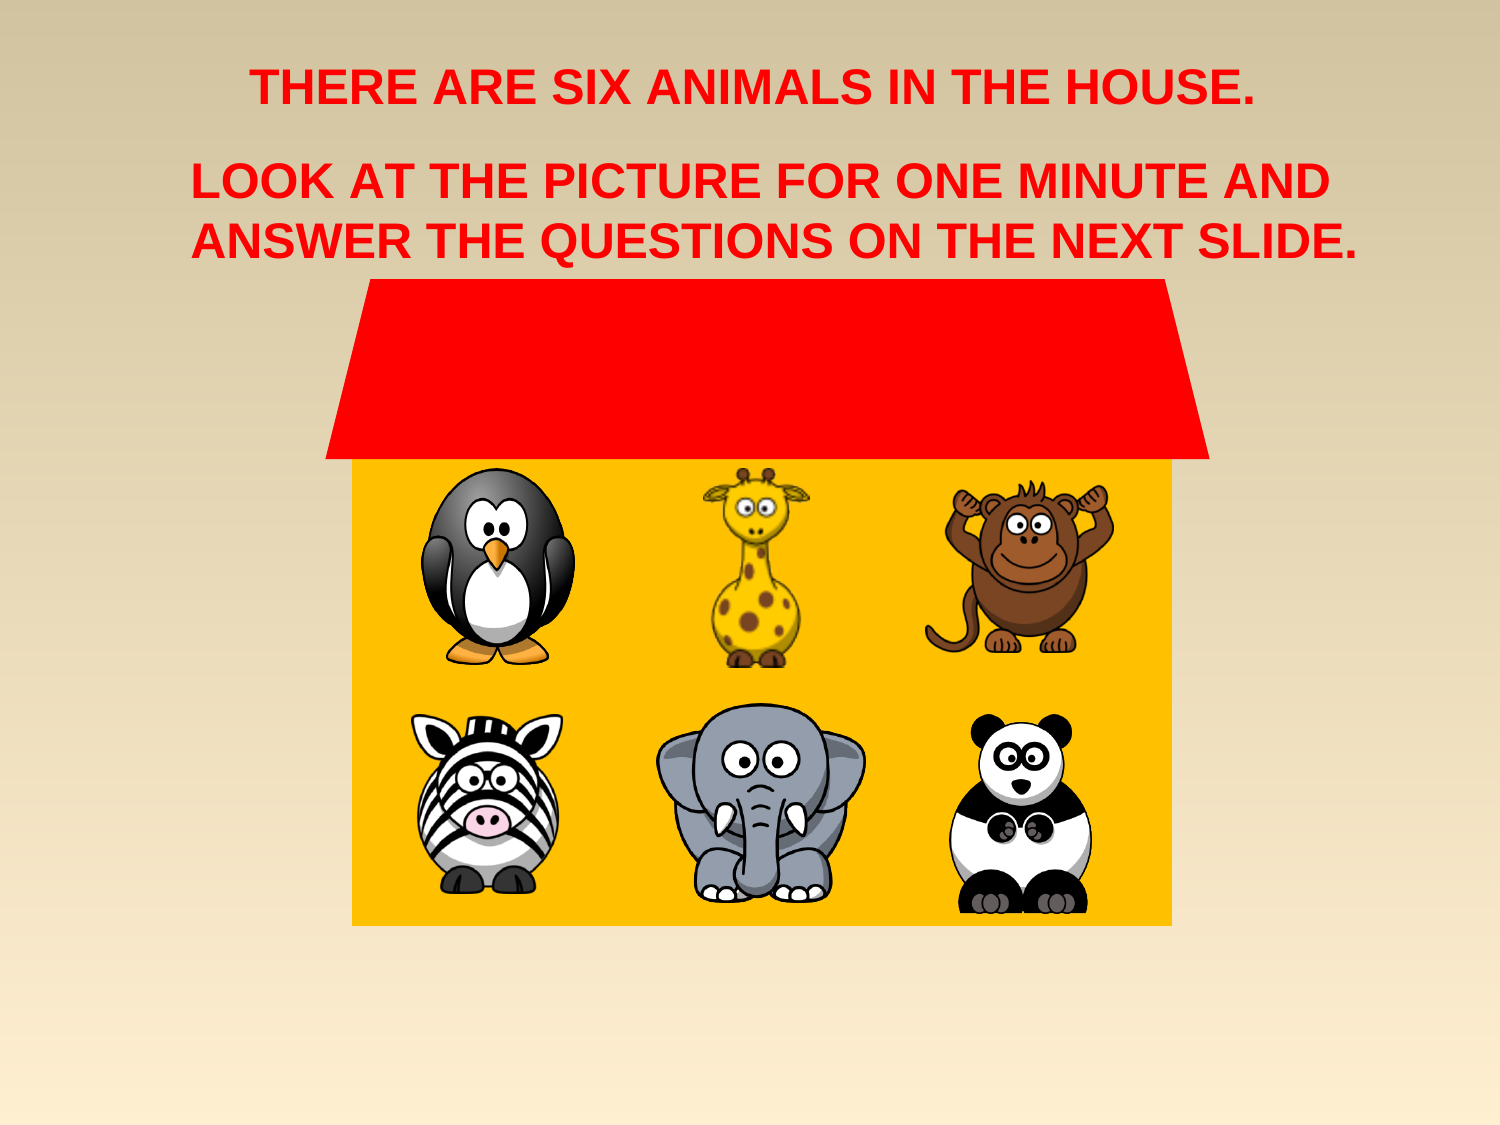

THERE ARE SIX ANIMALS IN THE HOUSE.
LOOK AT THE PICTURE FOR ONE MINUTE AND ANSWER THE QUESTIONS ON THE NEXT SLIDE.
| | | |
| --- | --- | --- |
| | | |